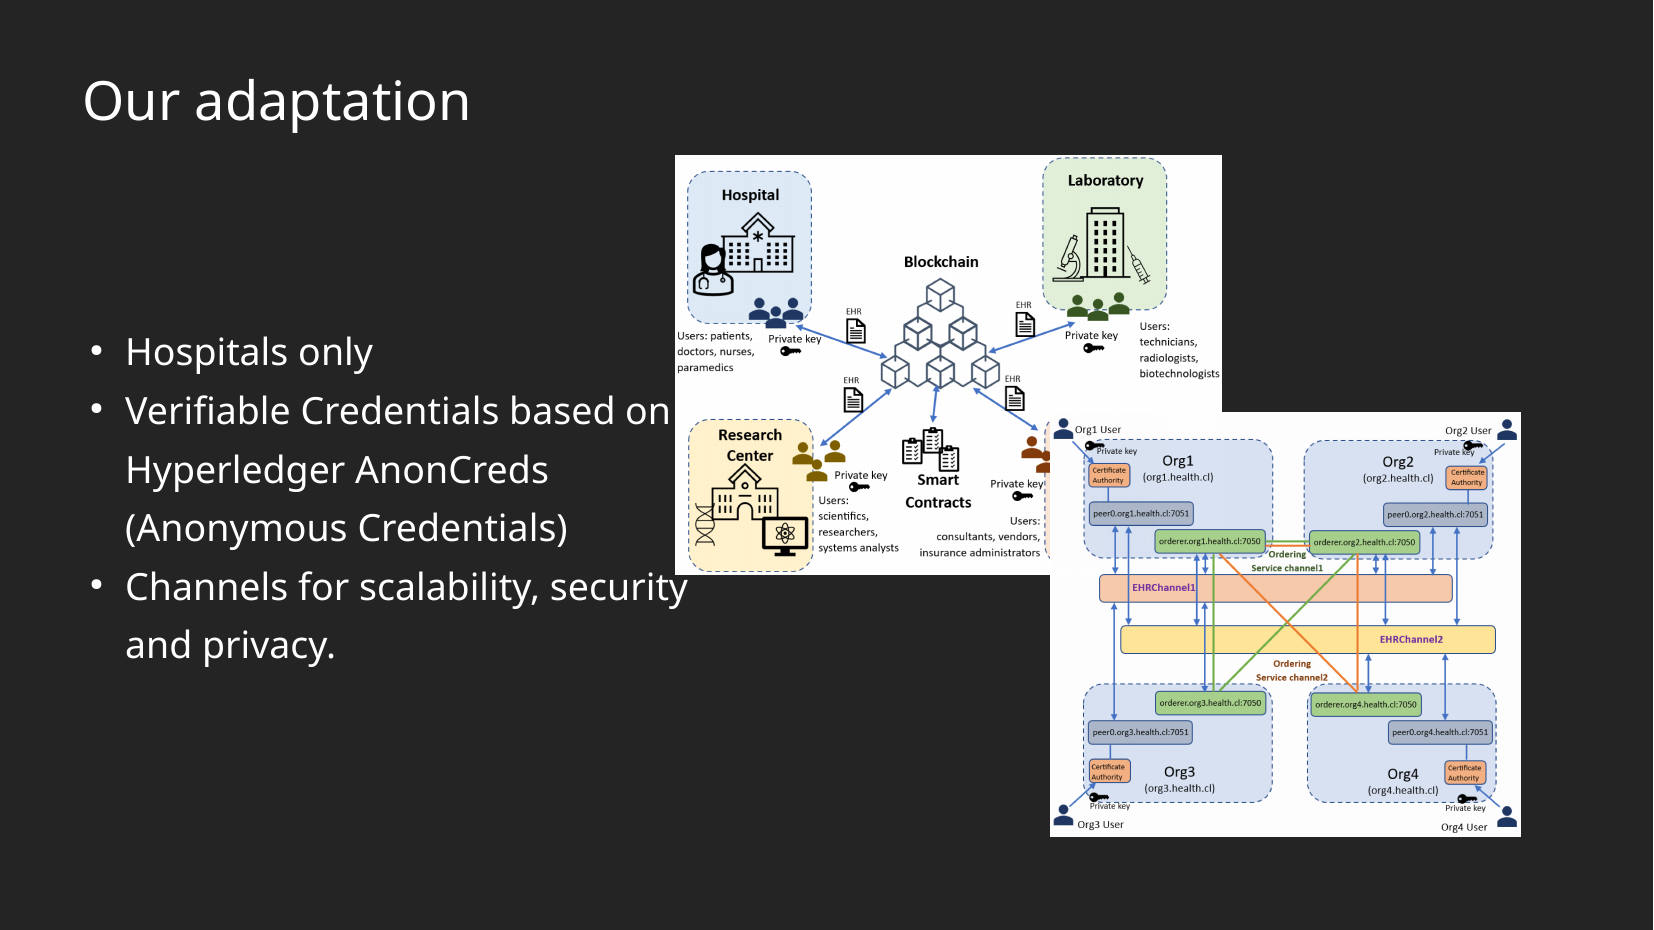

# Our adaptation
Hospitals only
Verifiable Credentials based on
Hyperledger AnonCreds
(Anonymous Credentials)
Channels for scalability, security
and privacy.